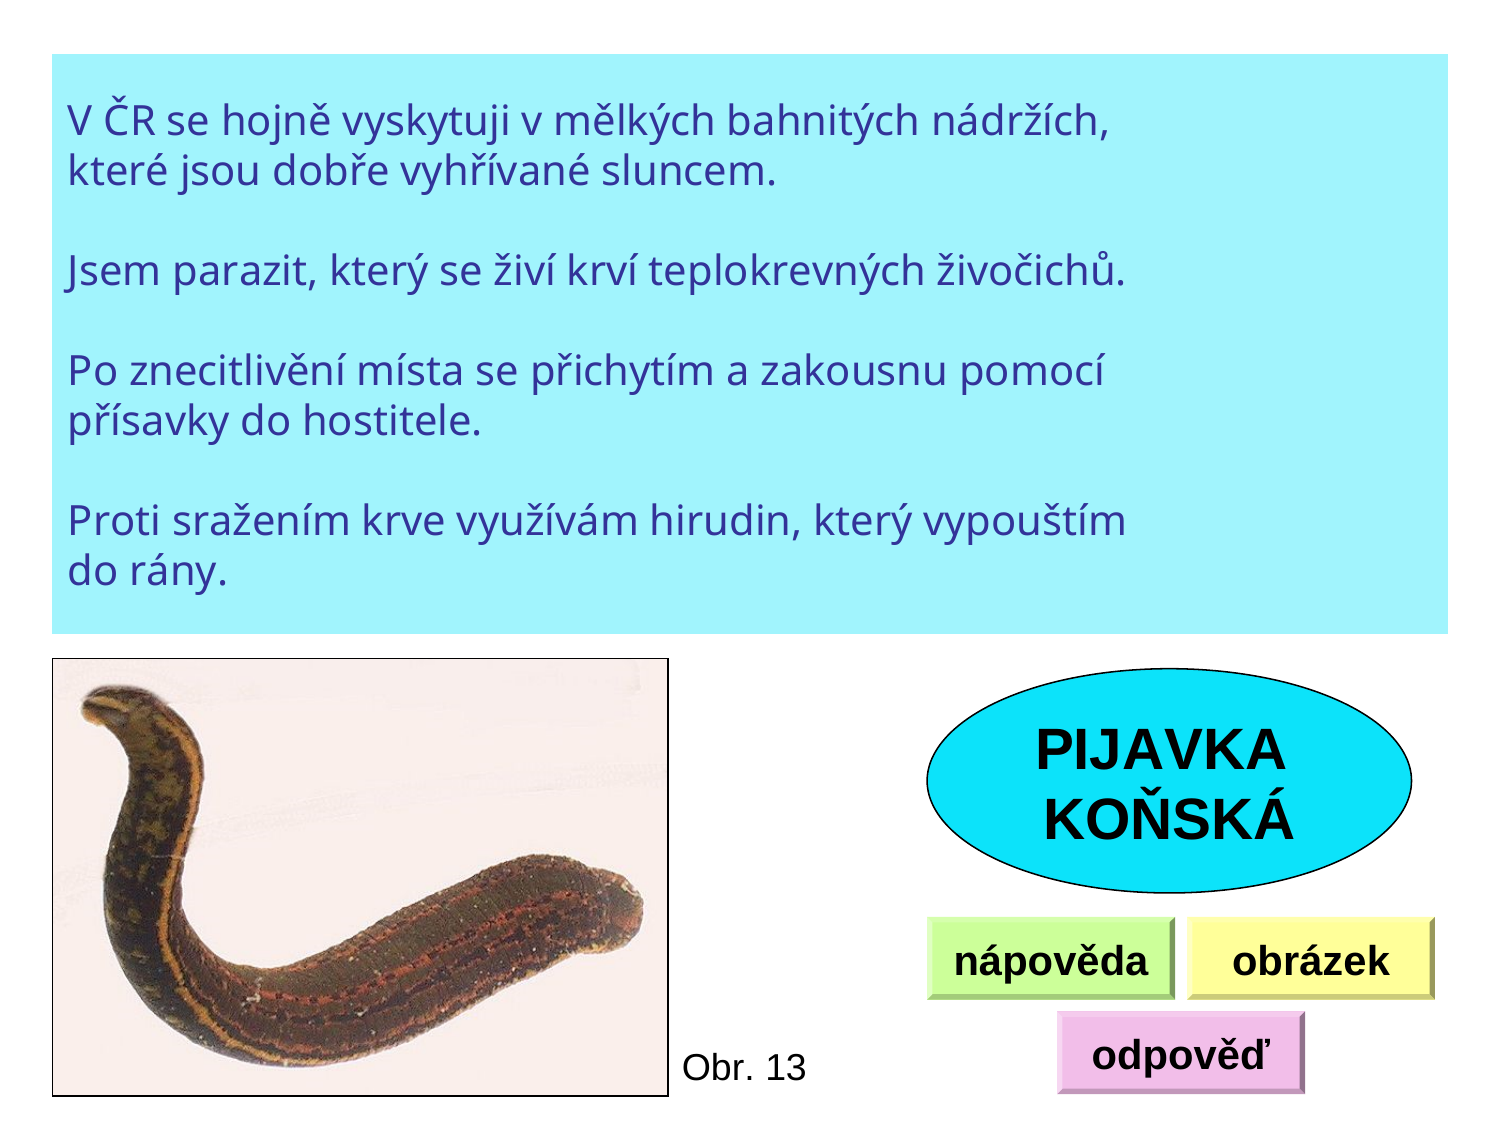

V ČR se hojně vyskytuji v mělkých bahnitých nádržích,
které jsou dobře vyhřívané sluncem.
Jsem parazit, který se živí krví teplokrevných živočichů.
Po znecitlivění místa se přichytím a zakousnu pomocí
přísavky do hostitele.
Proti sražením krve využívám hirudin, který vypouštím
do rány.
PIJAVKA
KOŇSKÁ
nápověda
obrázek
odpověď
Obr. 13